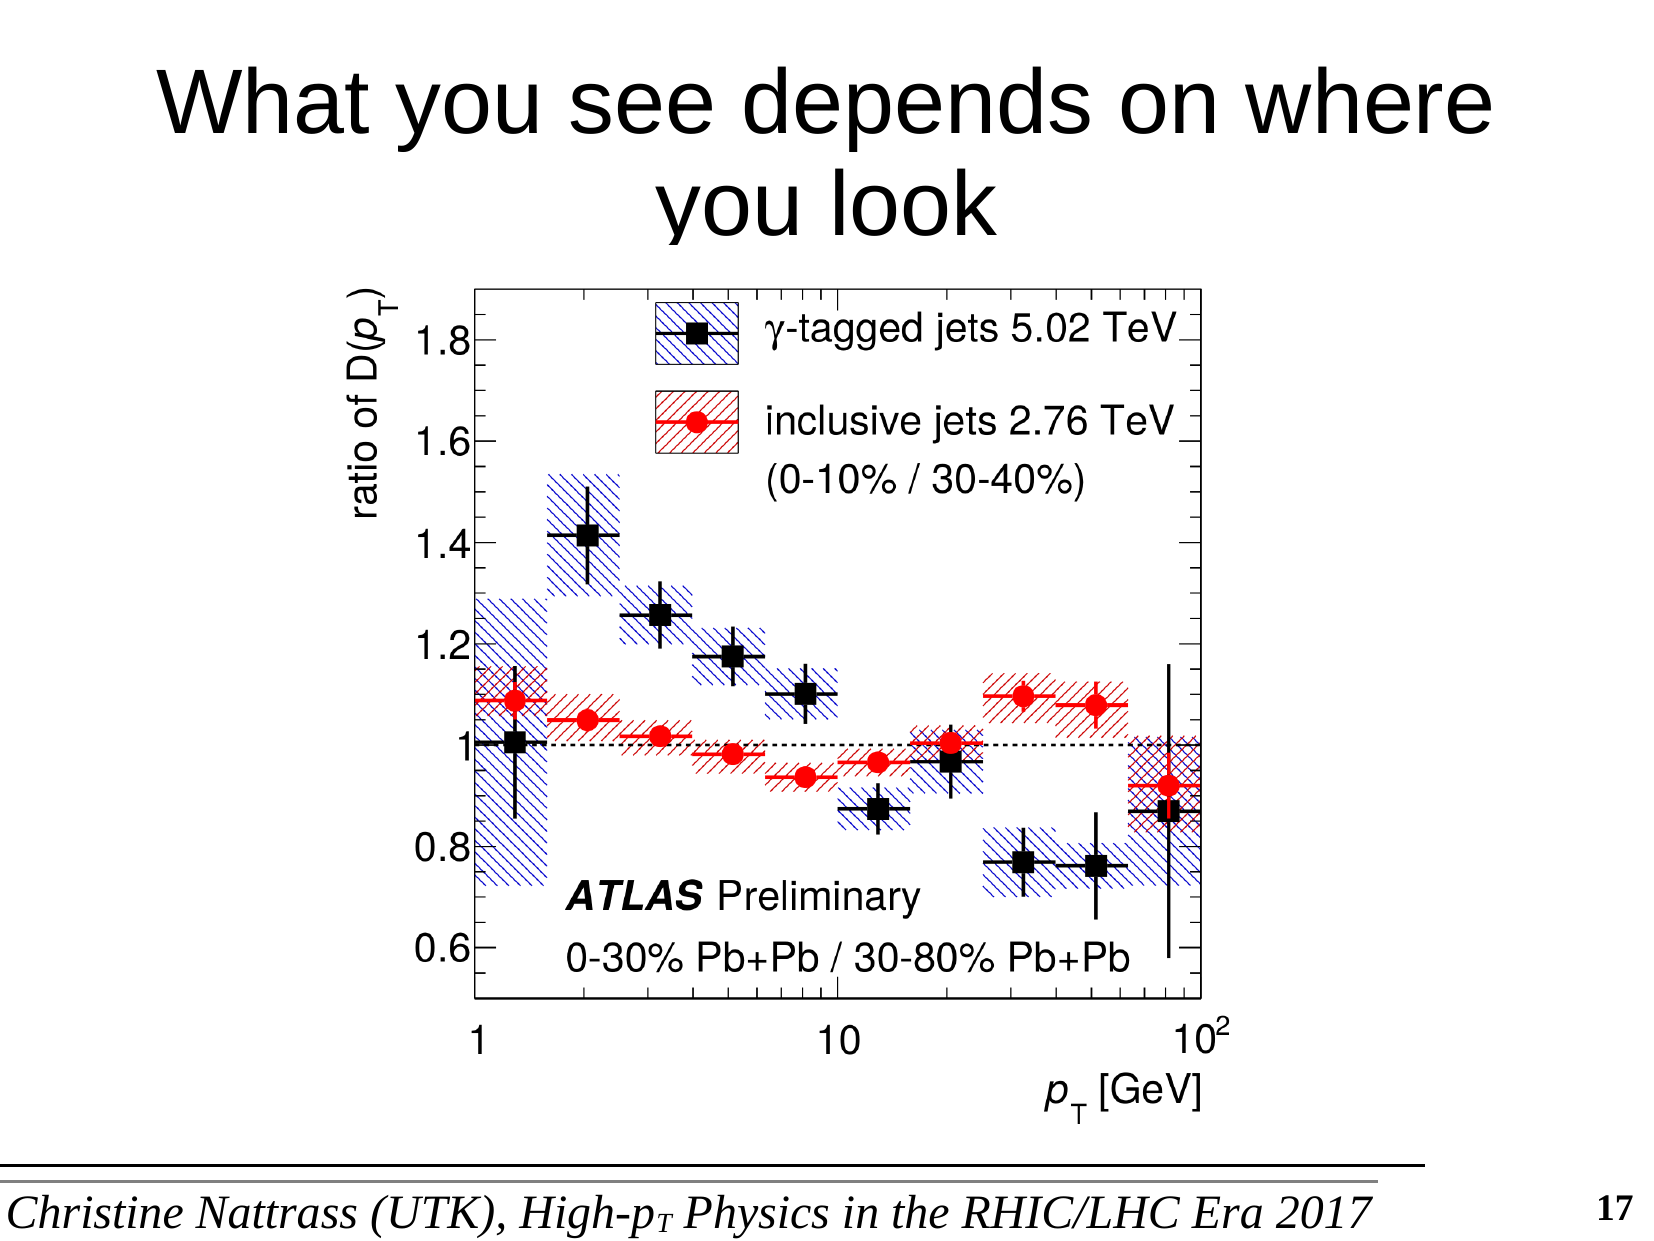

# What you see depends on where you look